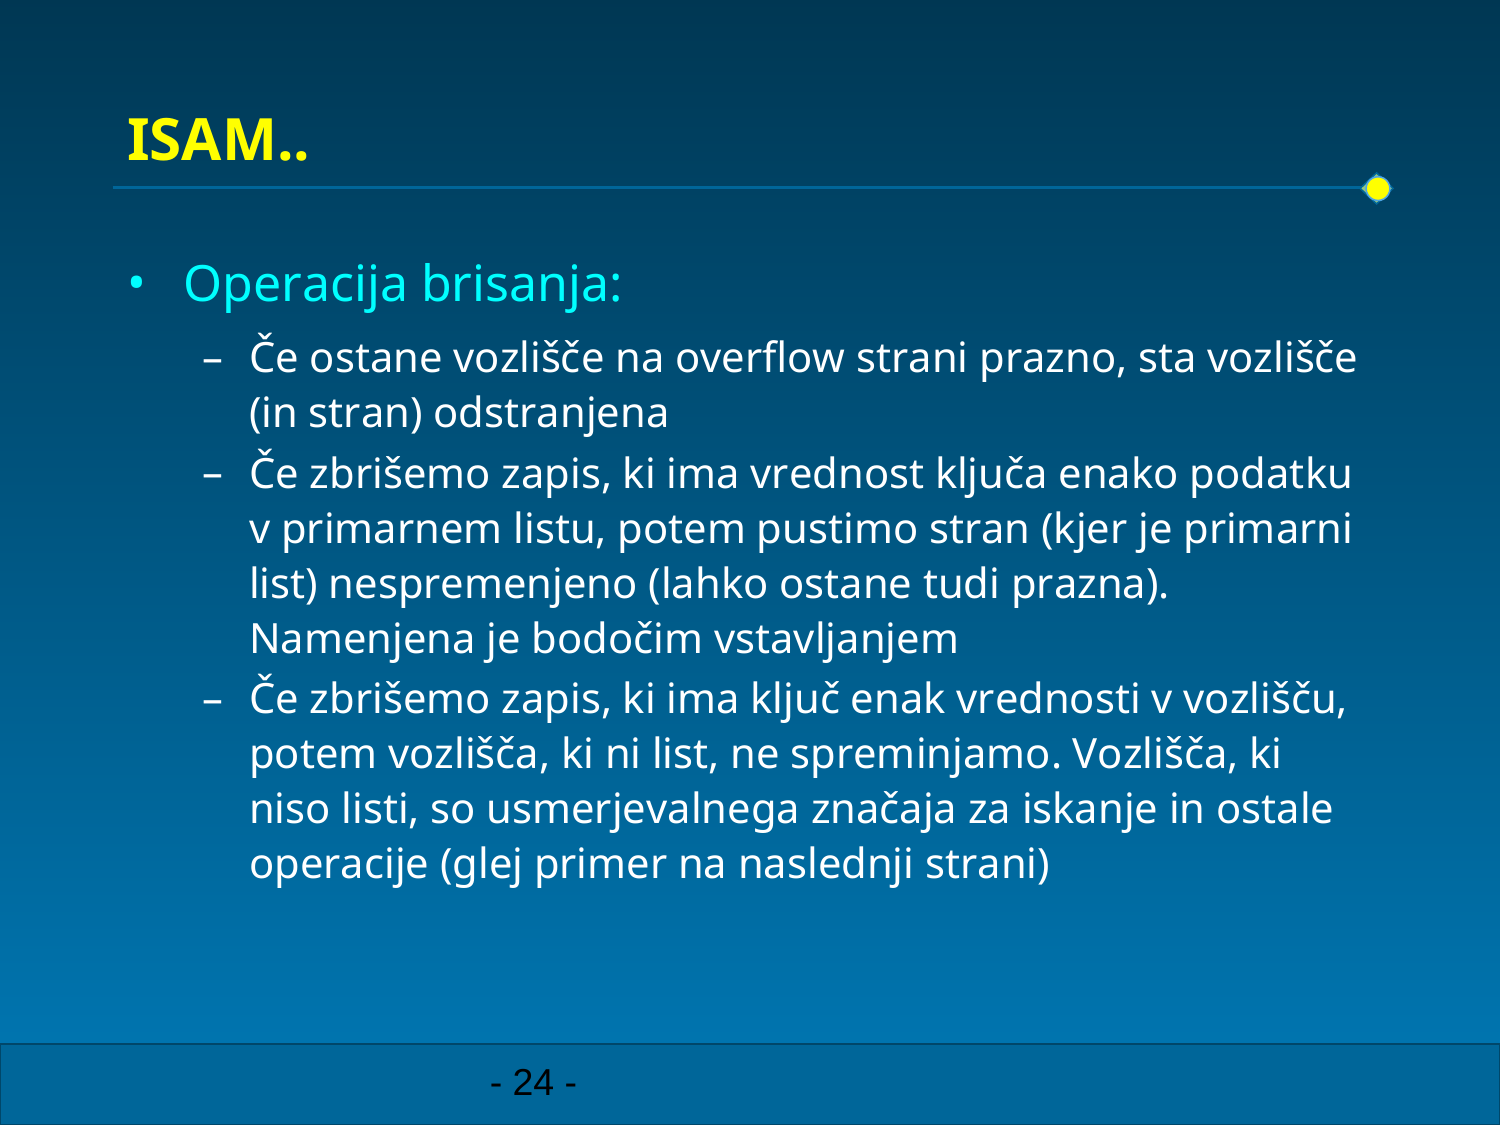

# ISAM..
Operacija brisanja:
Če ostane vozlišče na overflow strani prazno, sta vozlišče (in stran) odstranjena
Če zbrišemo zapis, ki ima vrednost ključa enako podatku v primarnem listu, potem pustimo stran (kjer je primarni list) nespremenjeno (lahko ostane tudi prazna). Namenjena je bodočim vstavljanjem
Če zbrišemo zapis, ki ima ključ enak vrednosti v vozlišču, potem vozlišča, ki ni list, ne spreminjamo. Vozlišča, ki niso listi, so usmerjevalnega značaja za iskanje in ostale operacije (glej primer na naslednji strani)